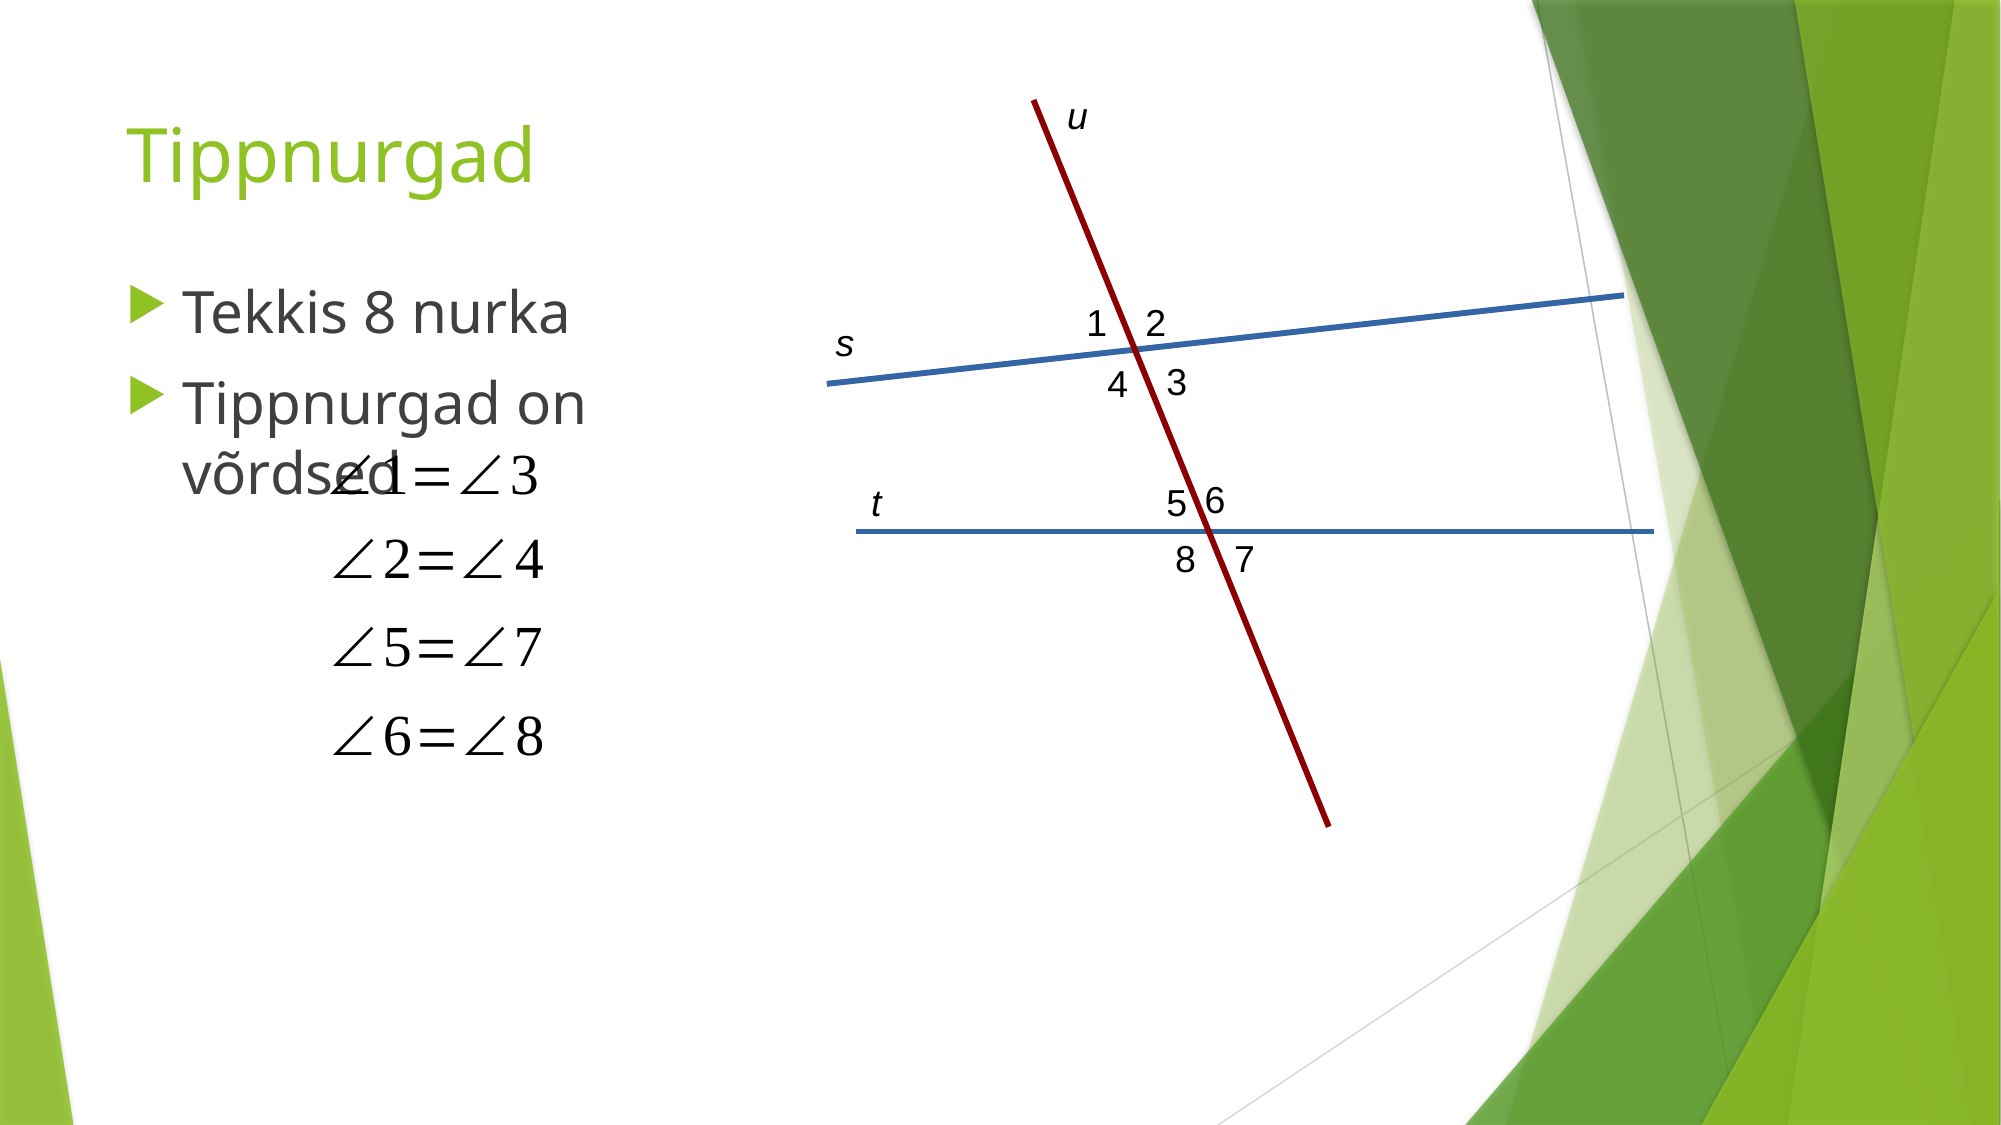

u
# Tippnurgad
Tekkis 8 nurka
Tippnurgad on võrdsed
1
2
s
3
4
6
t
5
8
7